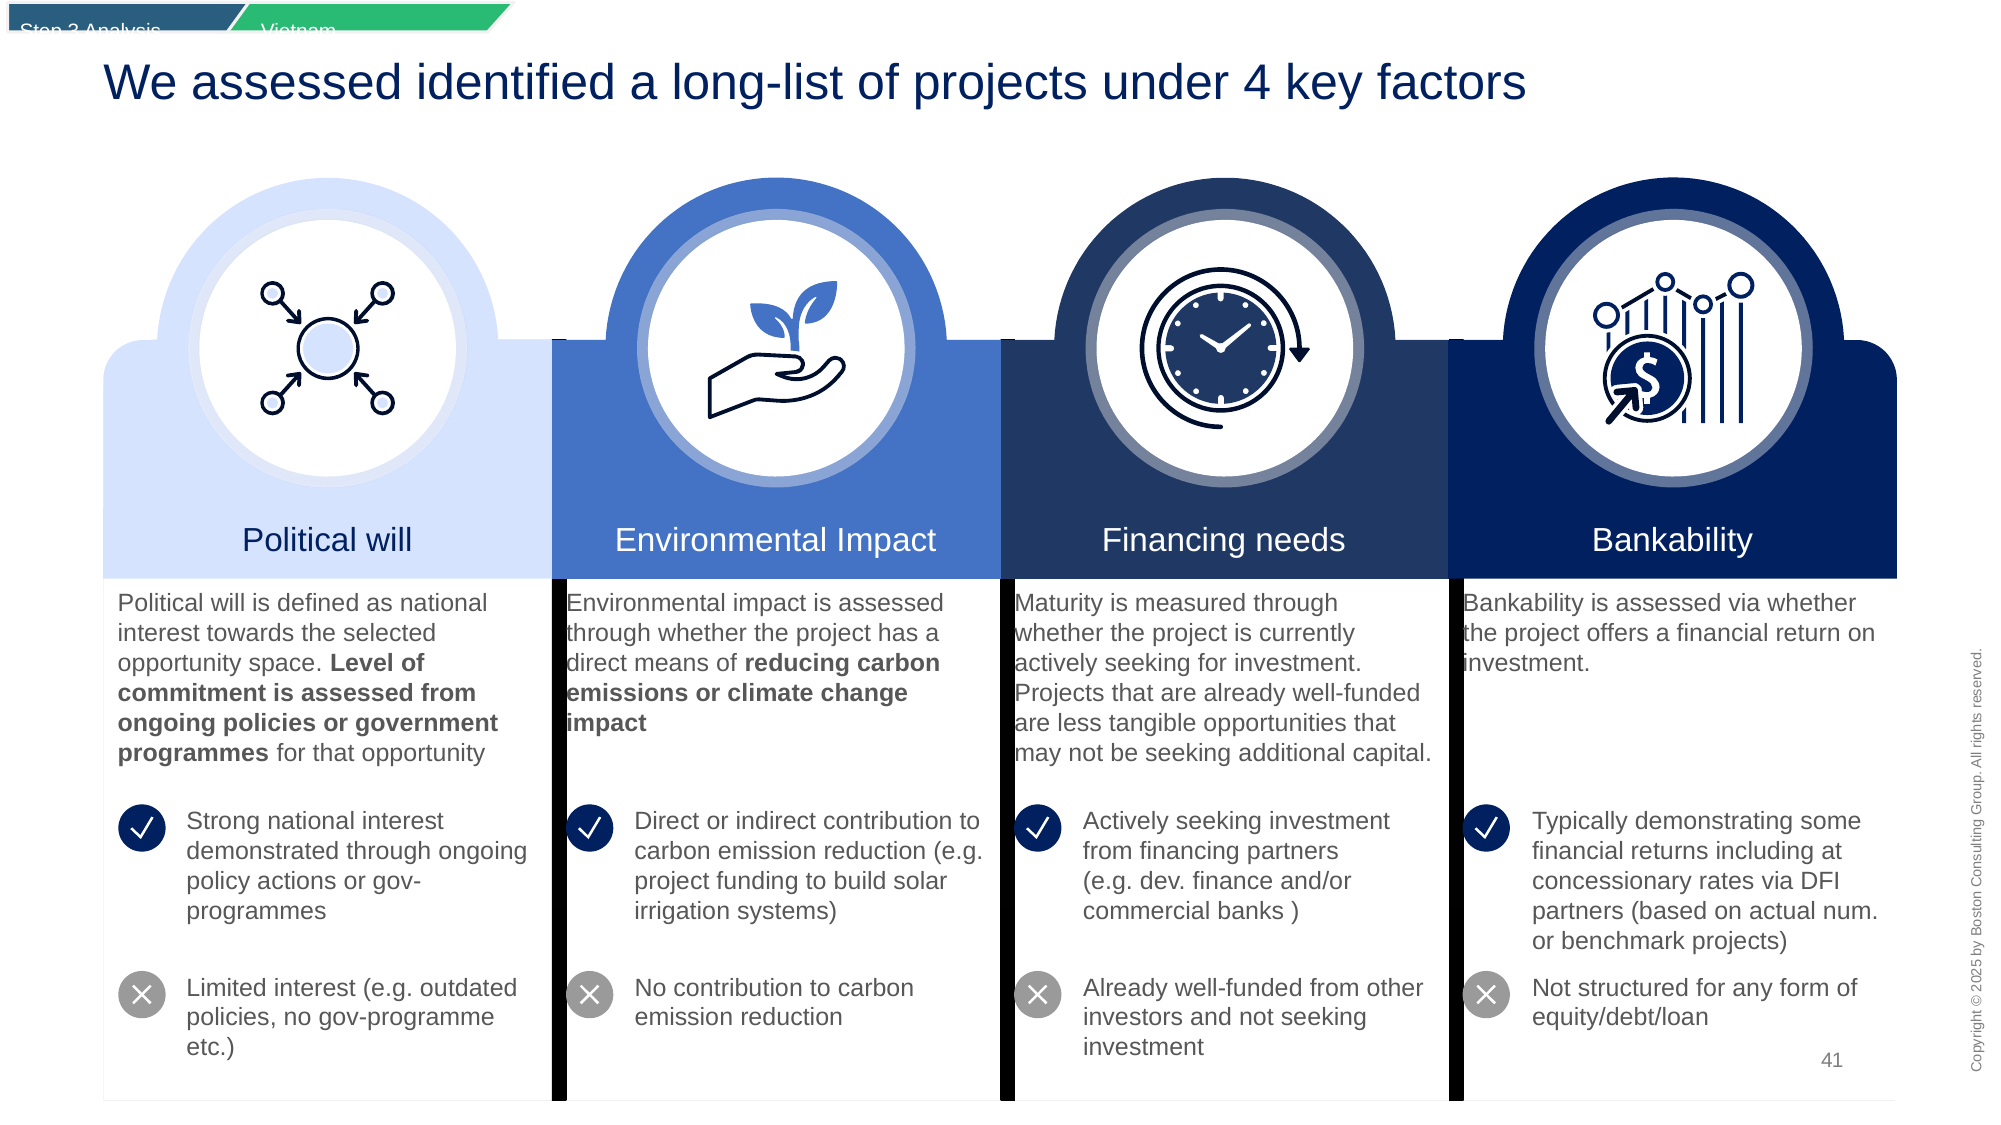

Step 3 Analysis
Vietnam
# We assessed identified a long-list of projects under 4 key factors
Political will
Environmental Impact
Financing needs
Bankability
Political will is defined as national interest towards the selected opportunity space. Level of commitment is assessed from ongoing policies or government programmes for that opportunity
Environmental impact is assessed through whether the project has a direct means of reducing carbon emissions or climate change impact
Maturity is measured through whether the project is currently actively seeking for investment. Projects that are already well-funded are less tangible opportunities that may not be seeking additional capital.
Bankability is assessed via whether the project offers a financial return on investment.
Strong national interest demonstrated through ongoing policy actions or gov-programmes
Direct or indirect contribution to carbon emission reduction (e.g. project funding to build solar irrigation systems)
Actively seeking investment from financing partners
(e.g. dev. finance and/or commercial banks )
Typically demonstrating some financial returns including at concessionary rates via DFI partners (based on actual num. or benchmark projects)
Limited interest (e.g. outdated policies, no gov-programme etc.)
No contribution to carbon emission reduction
Already well-funded from other investors and not seeking investment
Not structured for any form of equity/debt/loan
1